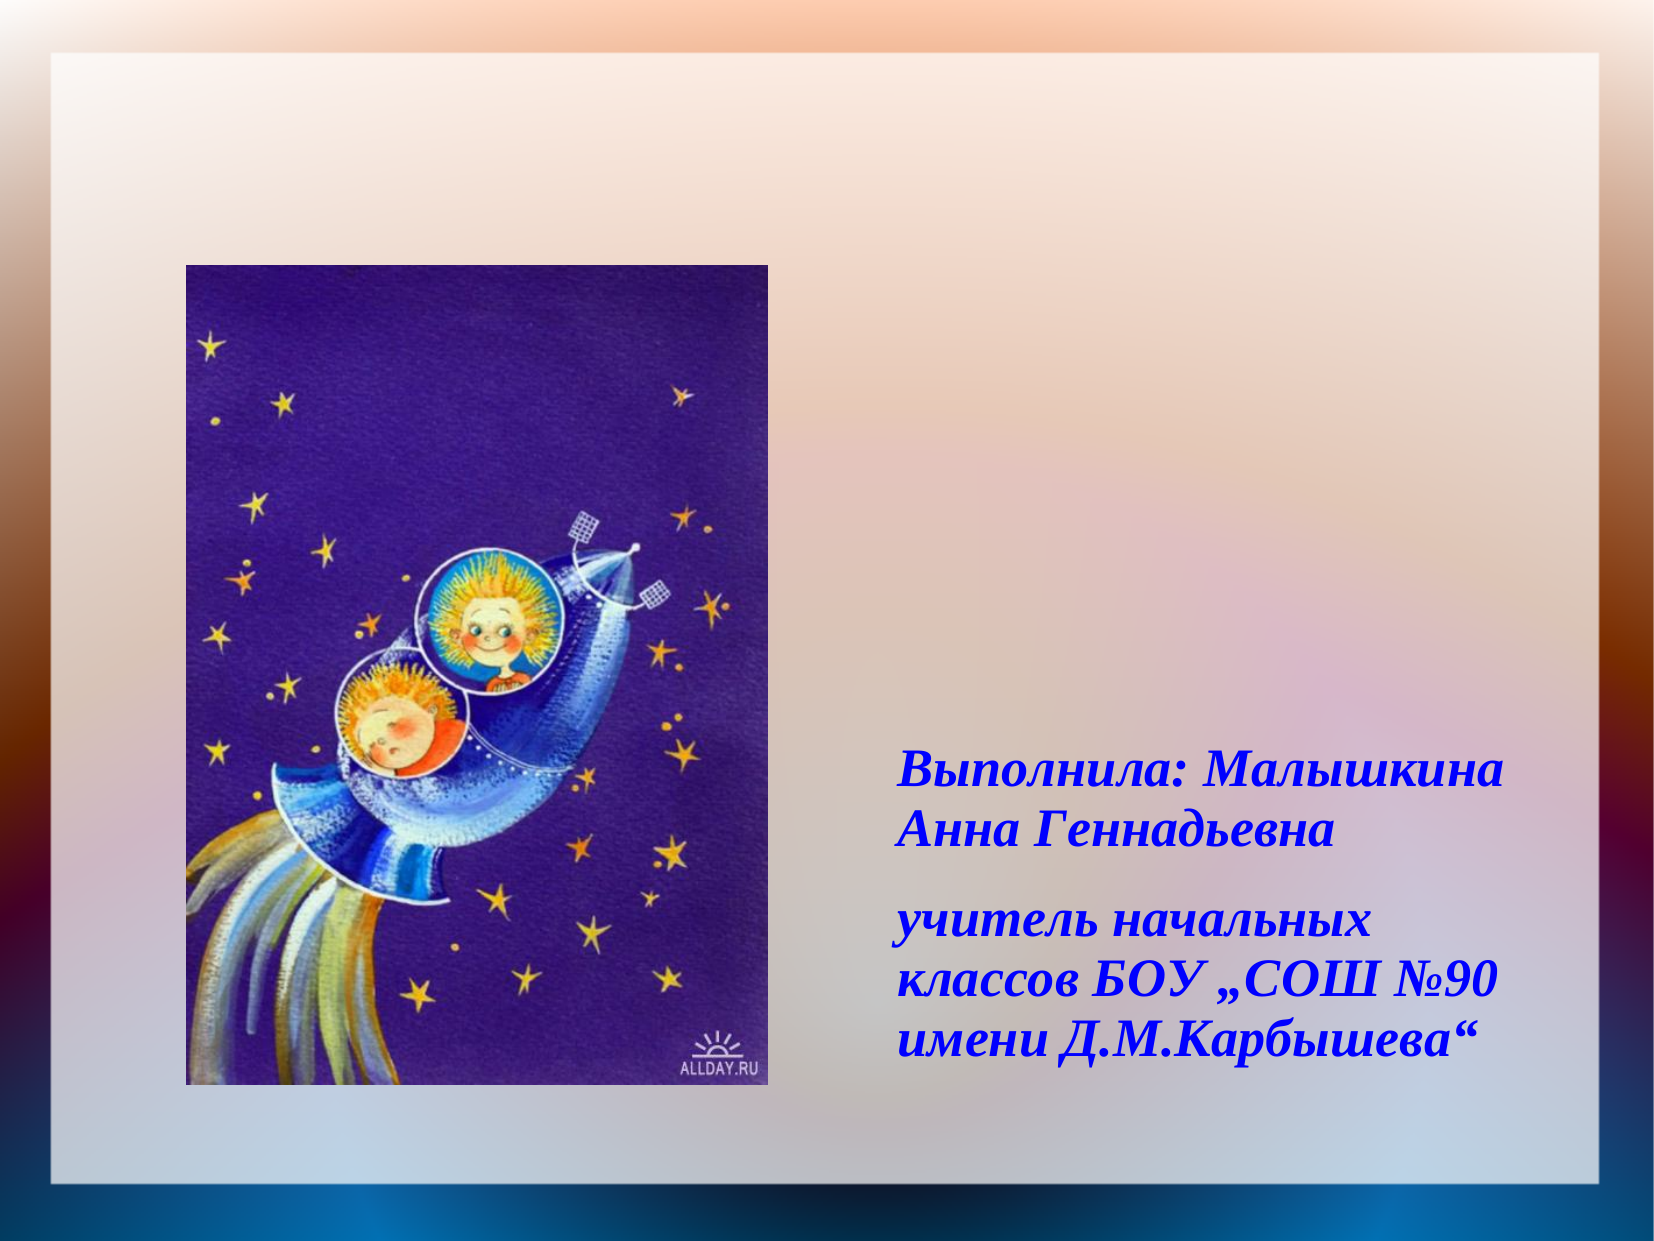

#
Выполнила: Малышкина Анна Геннадьевна
учитель начальных классов БОУ „СОШ №90 имени Д.М.Карбышева“